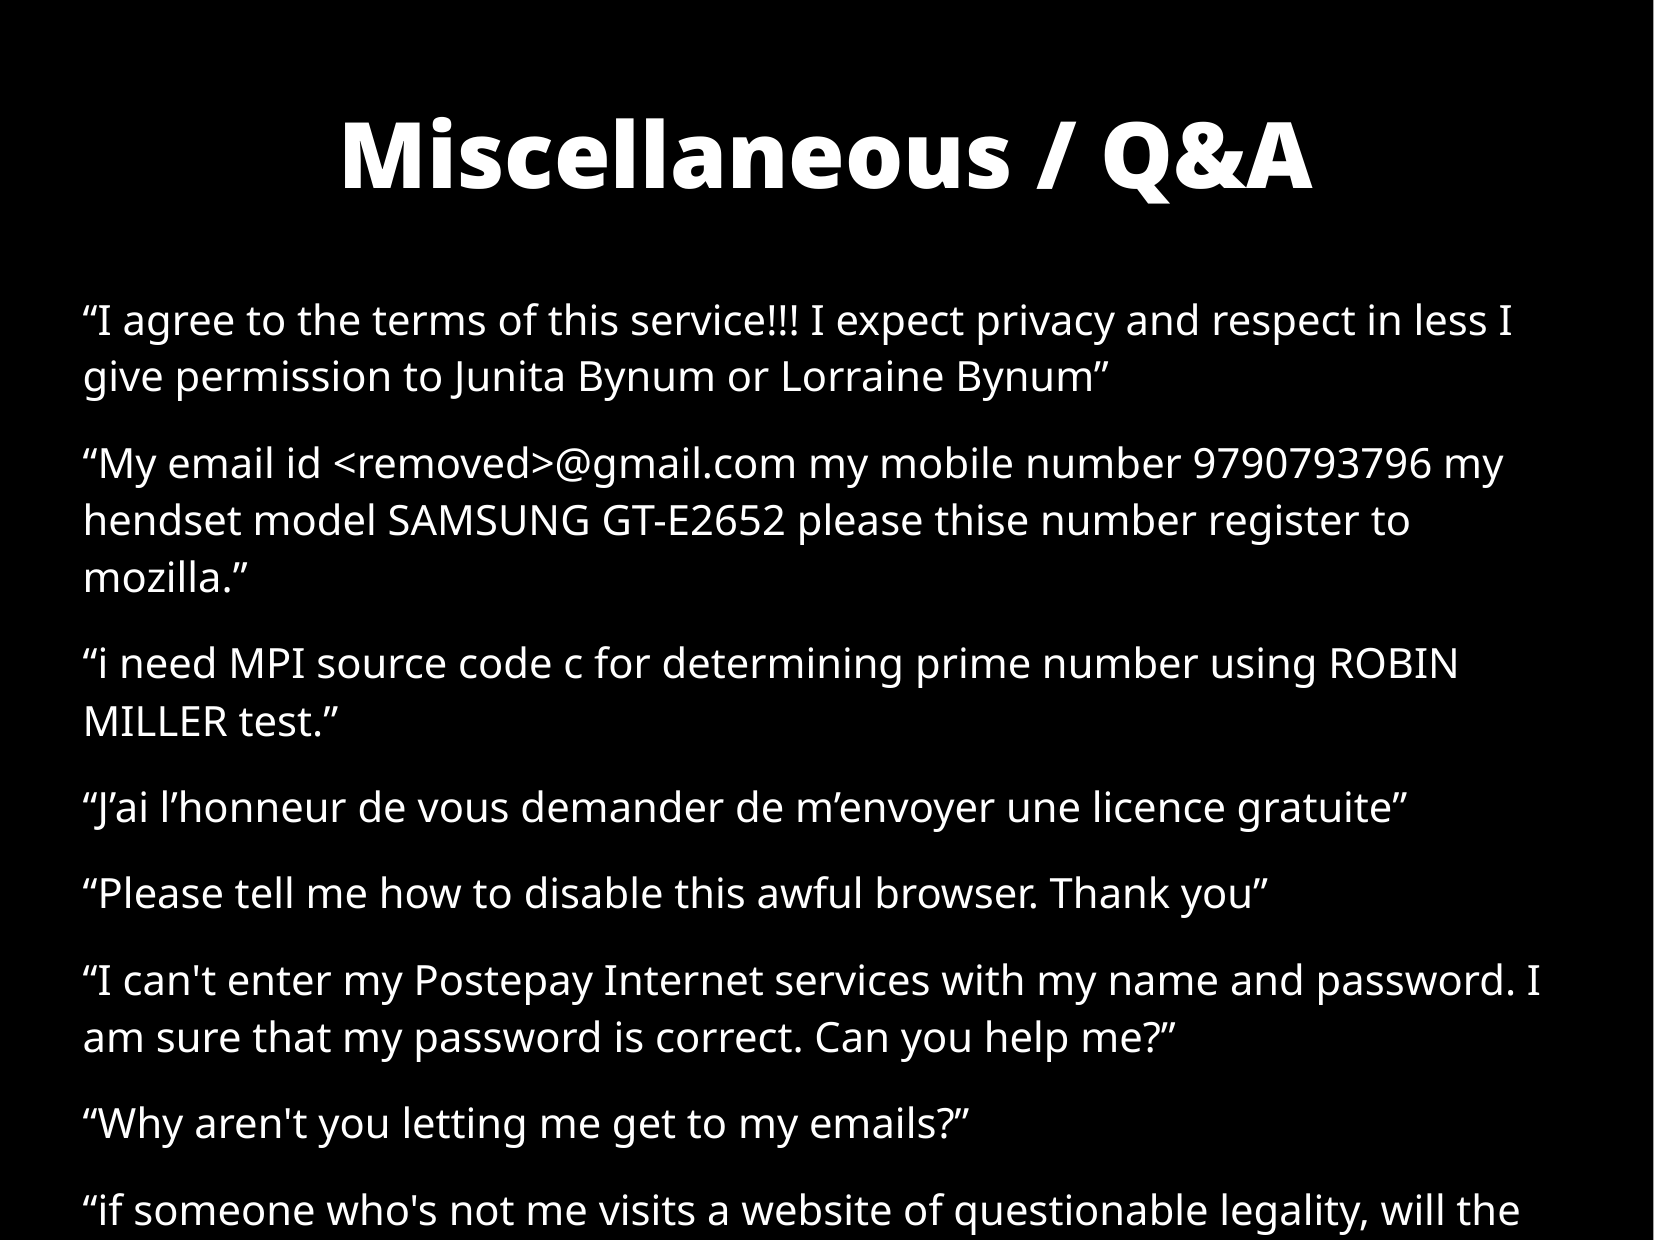

# Miscellaneous / Q&A
“I agree to the terms of this service!!! I expect privacy and respect in less I give permission to Junita Bynum or Lorraine Bynum”
“My email id <removed>@gmail.com my mobile number 9790793796 my hendset model SAMSUNG GT-E2652 please thise number register to mozilla.”
“i need MPI source code c for determining prime number using ROBIN MILLER test.”
“J’ai l’honneur de vous demander de m’envoyer une licence gratuite”
“Please tell me how to disable this awful browser. Thank you”
“I can't enter my Postepay Internet services with my name and password. I am sure that my password is correct. Can you help me?”
“Why aren't you letting me get to my emails?”
“if someone who's not me visits a website of questionable legality, will the users privacy still be protected by Mozilla after a crash report has been sent to their server including said website address (and IP)?”